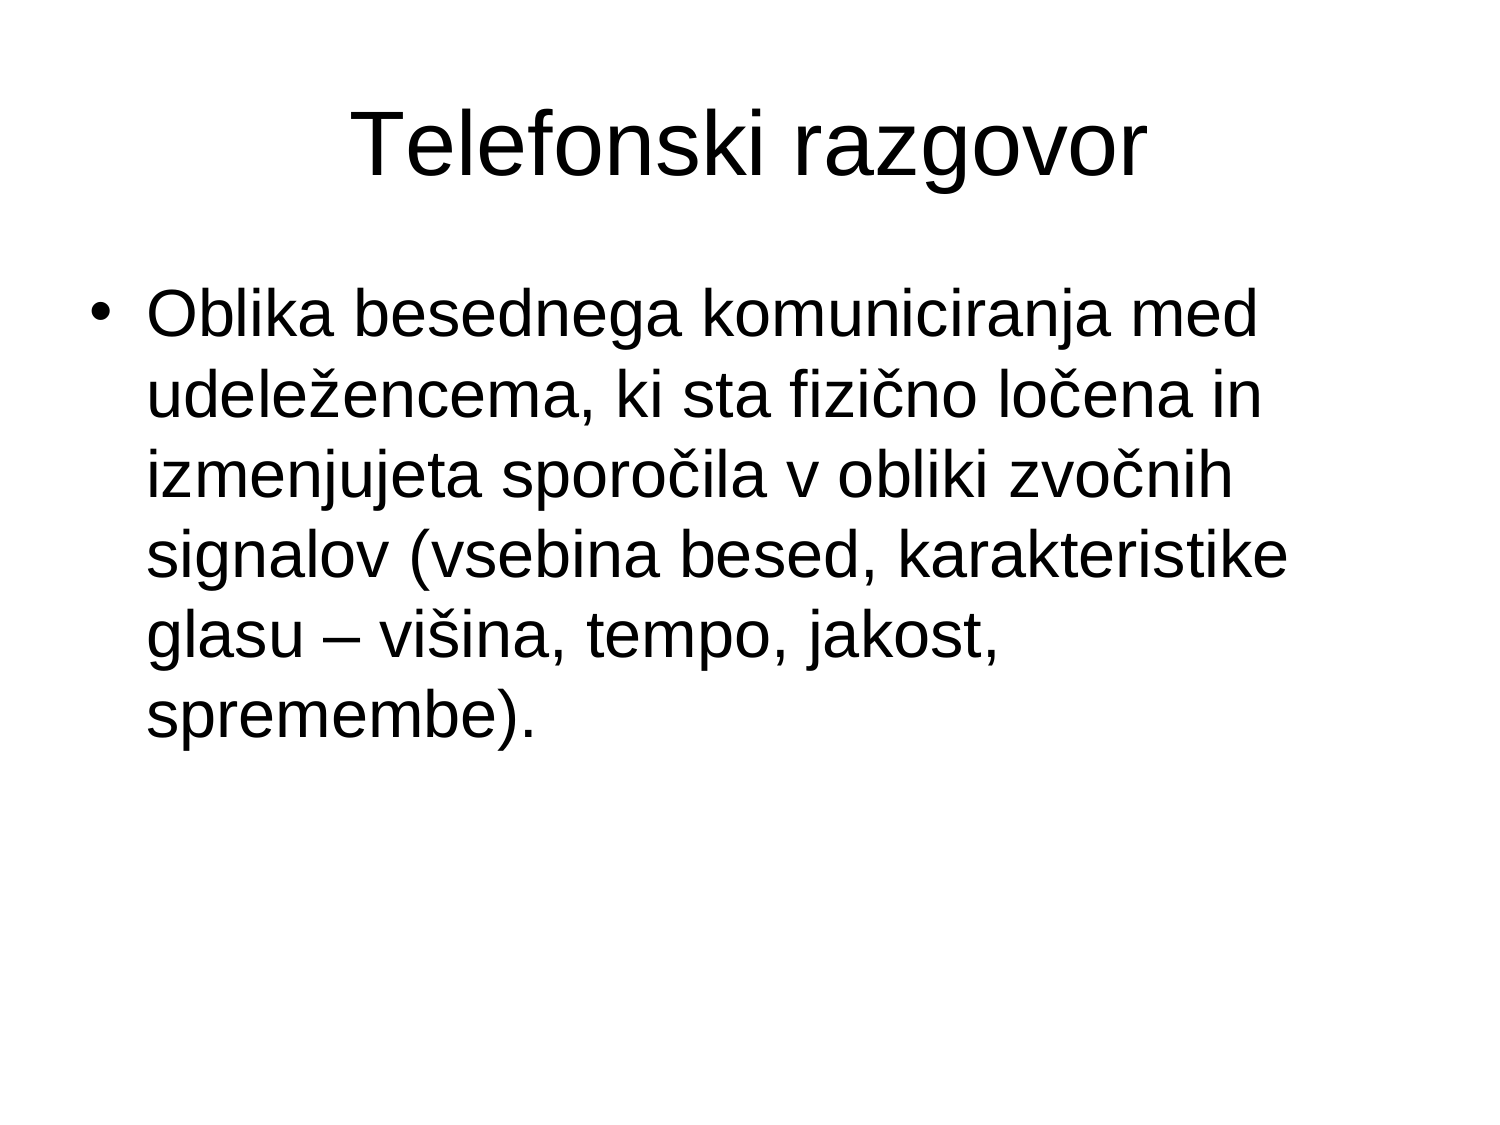

# Telefonski razgovor
Oblika besednega komuniciranja med udeležencema, ki sta fizično ločena in izmenjujeta sporočila v obliki zvočnih signalov (vsebina besed, karakteristike glasu – višina, tempo, jakost, spremembe).